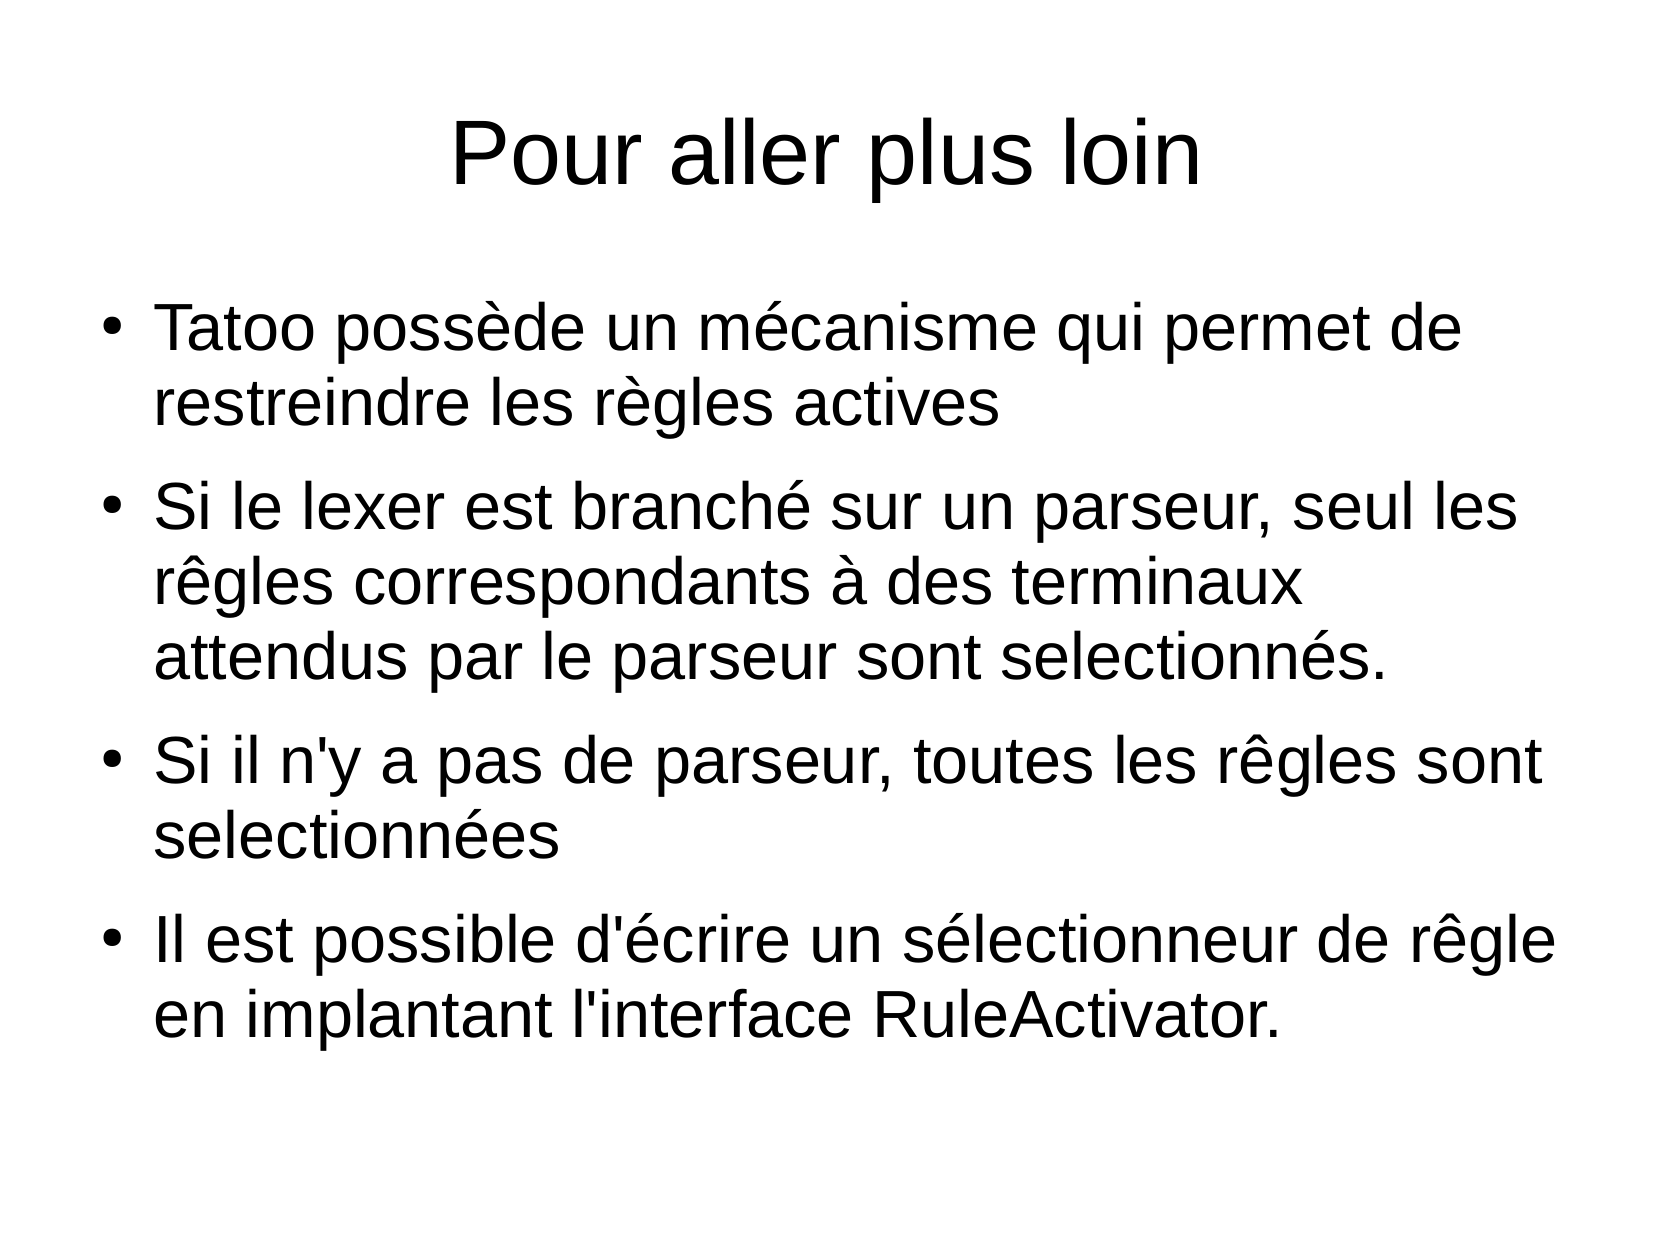

# Pour aller plus loin
Tatoo possède un mécanisme qui permet de restreindre les règles actives
Si le lexer est branché sur un parseur, seul les rêgles correspondants à des terminaux attendus par le parseur sont selectionnés.
Si il n'y a pas de parseur, toutes les rêgles sont selectionnées
Il est possible d'écrire un sélectionneur de rêgle en implantant l'interface RuleActivator.